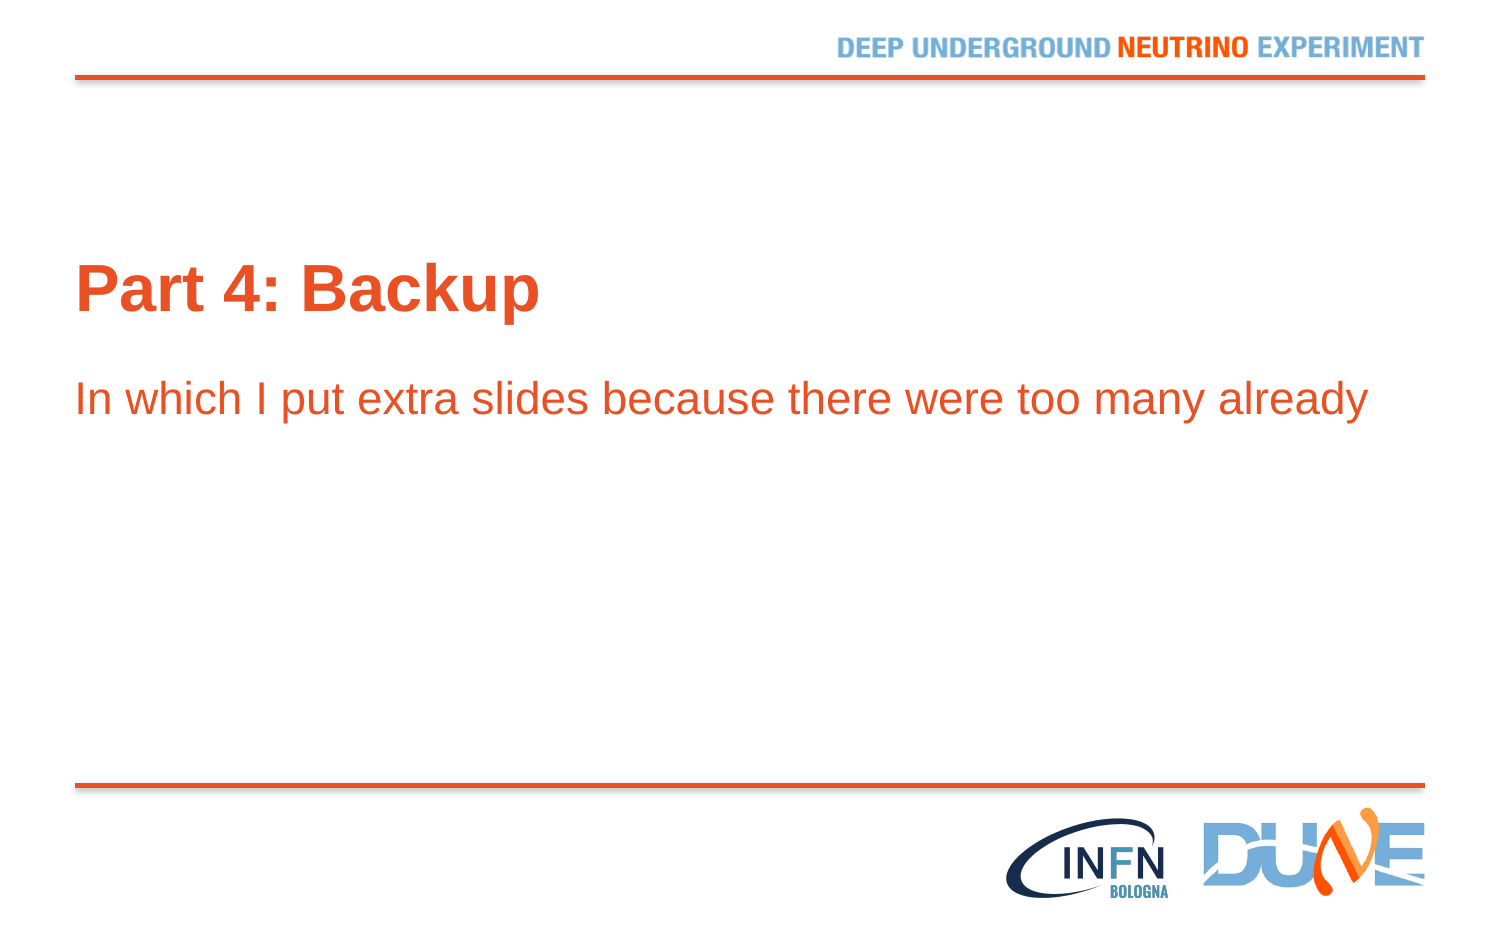

# Part 4: Backup
In which I put extra slides because there were too many already